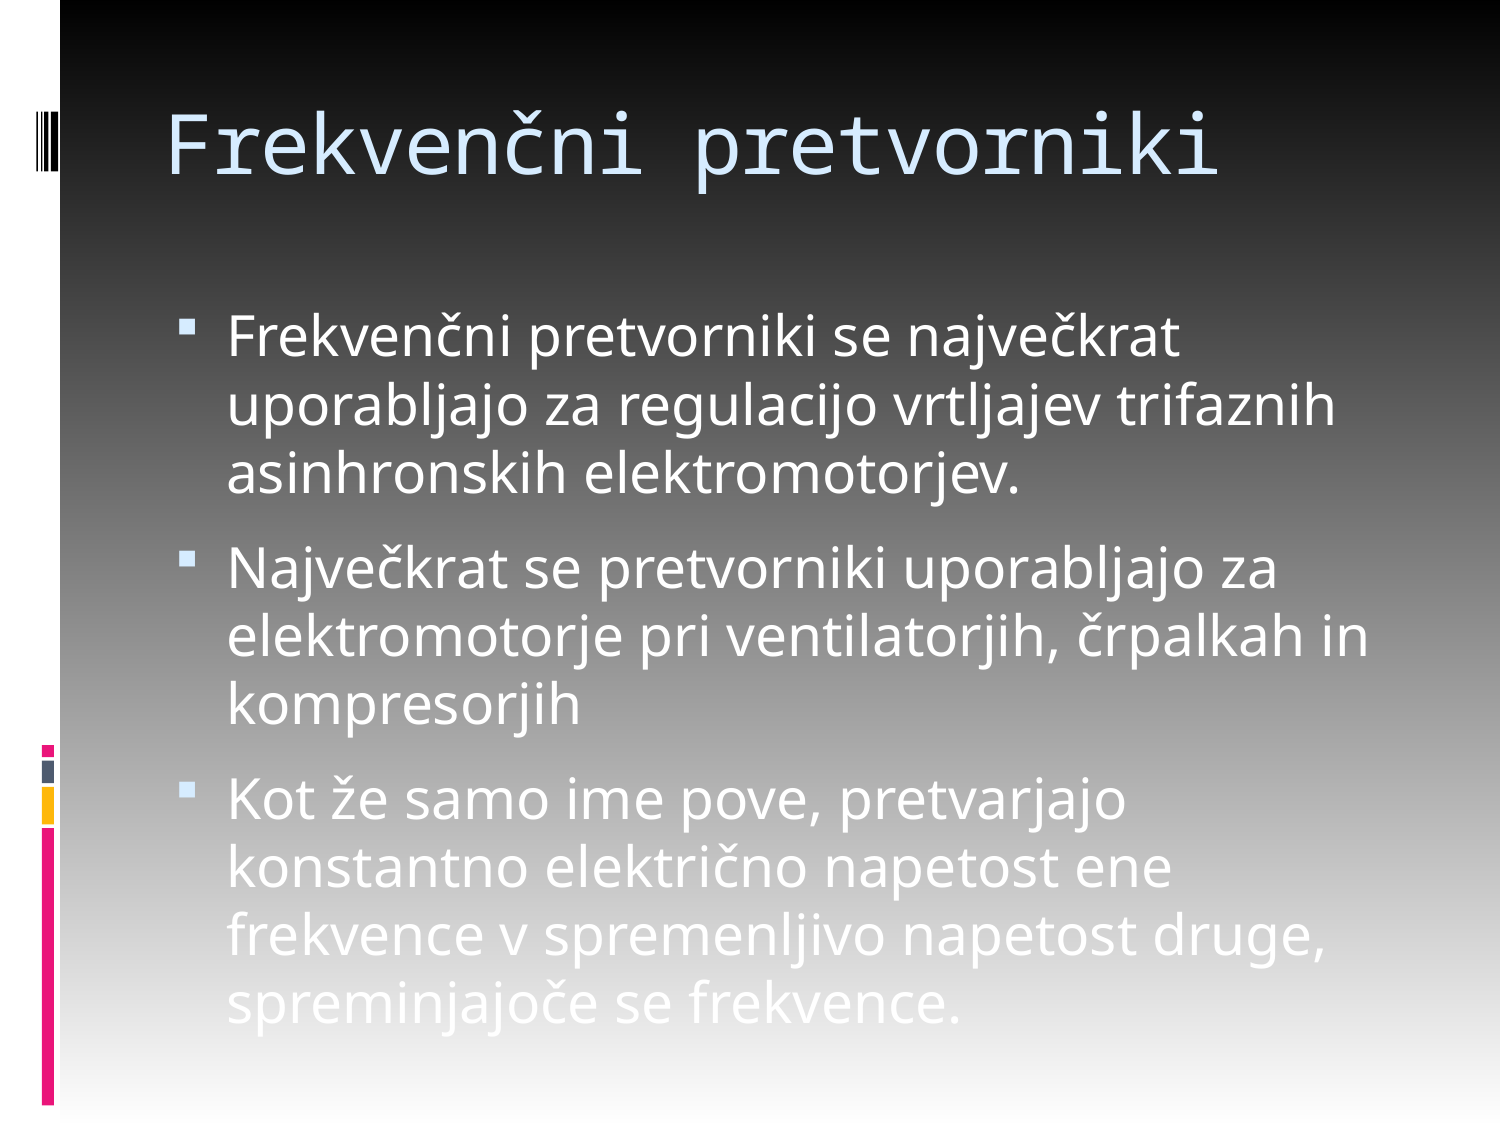

# Frekvenčni pretvorniki
Frekvenčni pretvorniki se največkrat uporabljajo za regulacijo vrtljajev trifaznih asinhronskih elektromotorjev.
Največkrat se pretvorniki uporabljajo za elektromotorje pri ventilatorjih, črpalkah in kompresorjih
Kot že samo ime pove, pretvarjajo konstantno električno napetost ene frekvence v spremenljivo napetost druge, spreminjajoče se frekvence.